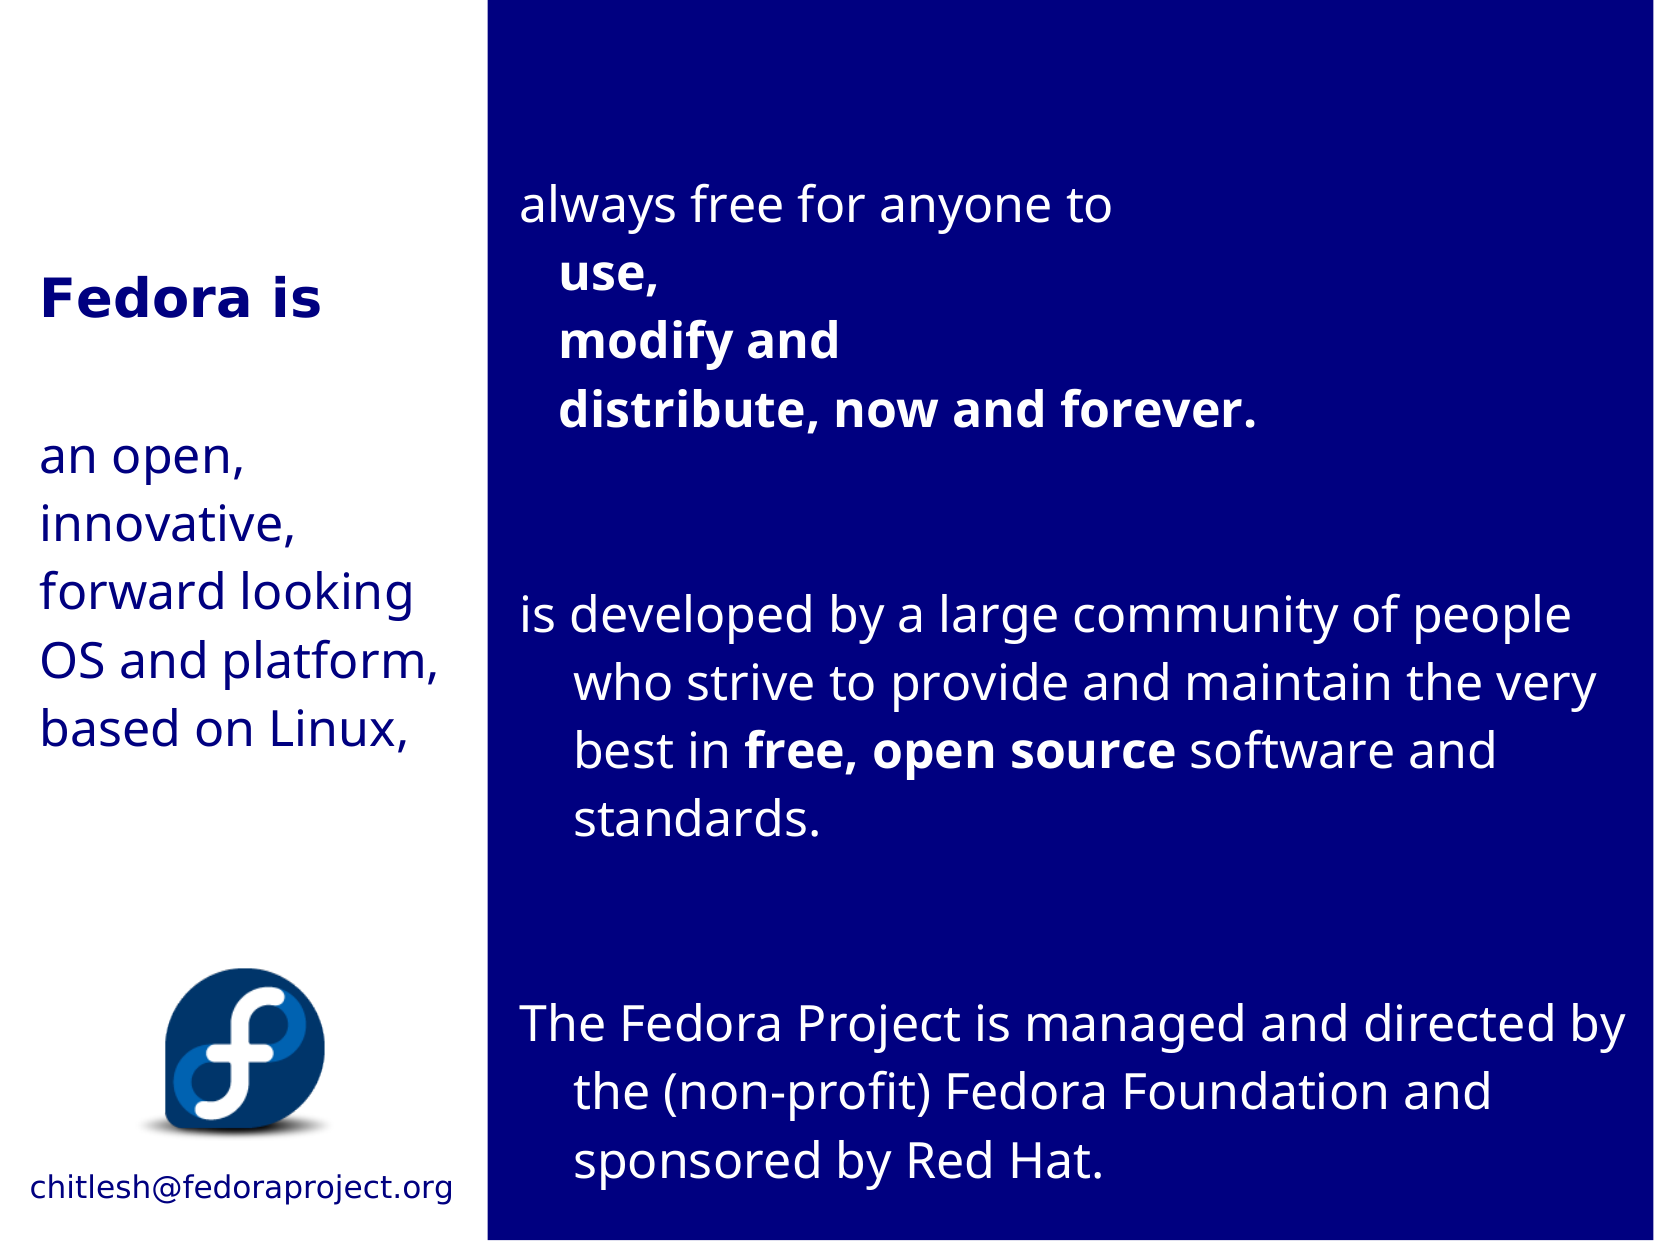

always free for anyone to
 use,
 modify and
 distribute, now and forever.
is developed by a large community of people who strive to provide and maintain the very best in free, open source software and standards.
The Fedora Project is managed and directed by the (non-profit) Fedora Foundation and sponsored by Red Hat.
Fedora is
an open,
innovative,
forward looking
OS and platform,
based on Linux,